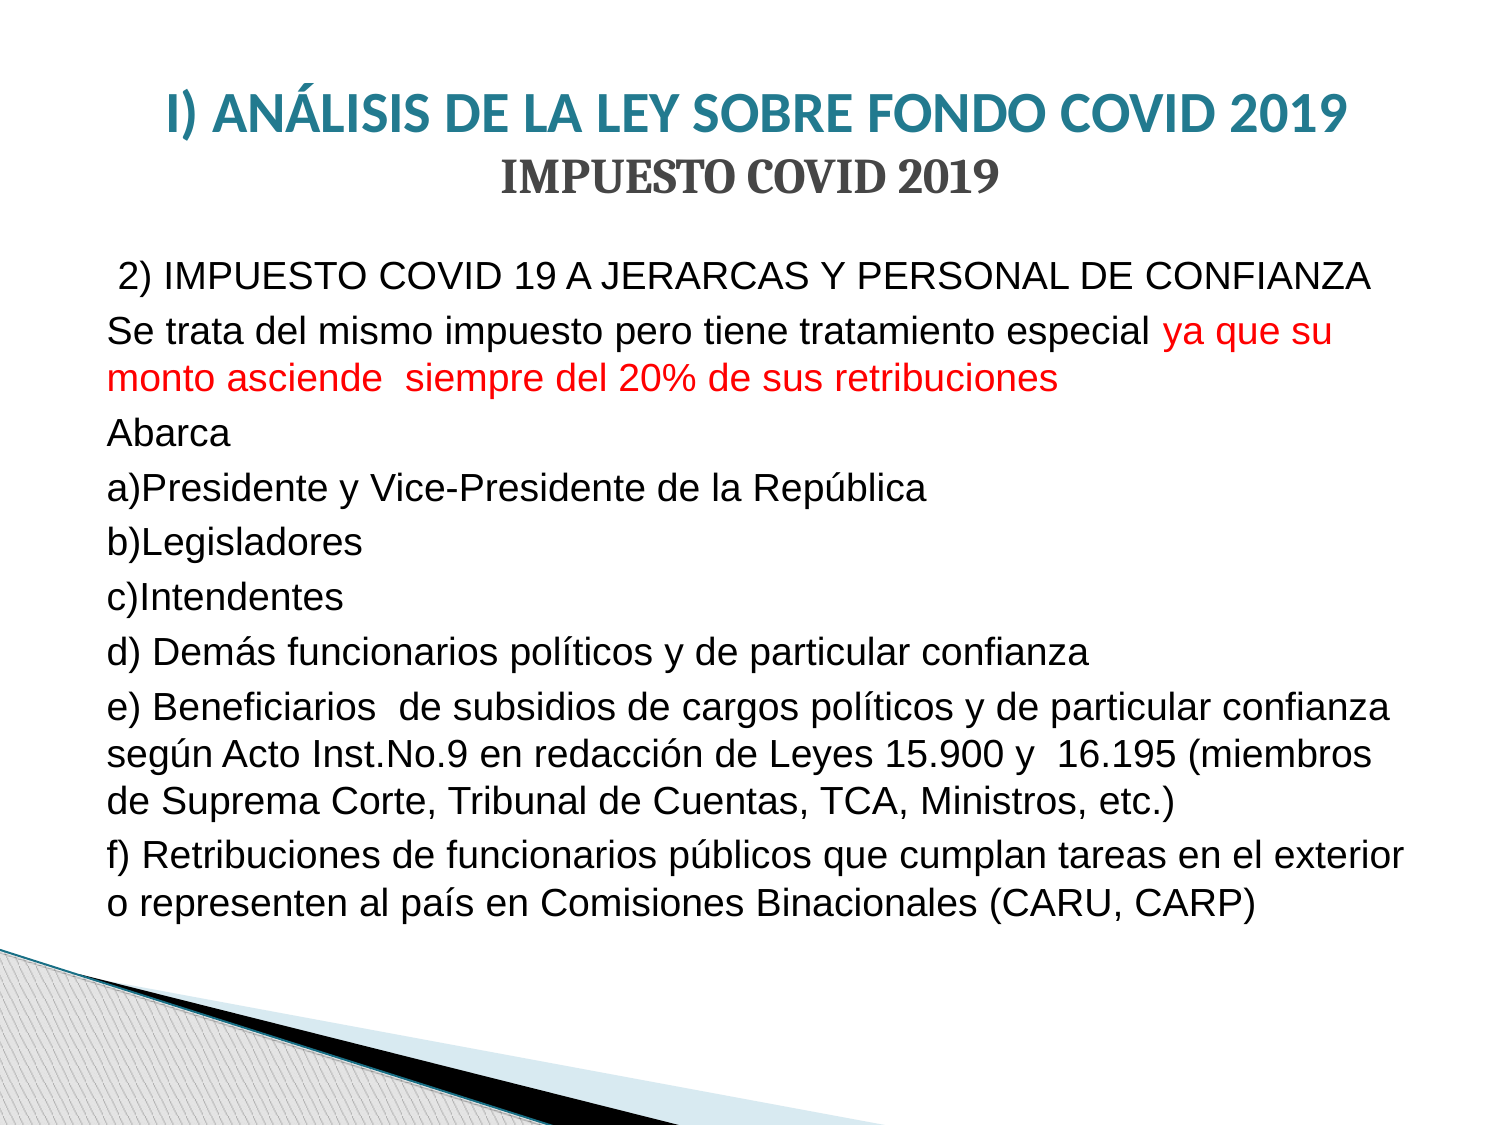

I) ANÁLISIS DE LA LEY SOBRE FONDO COVID 2019
IMPUESTO COVID 2019
# 2) IMPUESTO COVID 19 A JERARCAS Y PERSONAL DE CONFIANZA
Se trata del mismo impuesto pero tiene tratamiento especial ya que su monto asciende siempre del 20% de sus retribuciones
Abarca
a)Presidente y Vice-Presidente de la República
b)Legisladores
c)Intendentes
d) Demás funcionarios políticos y de particular confianza
e) Beneficiarios de subsidios de cargos políticos y de particular confianza según Acto Inst.No.9 en redacción de Leyes 15.900 y 16.195 (miembros de Suprema Corte, Tribunal de Cuentas, TCA, Ministros, etc.)
f) Retribuciones de funcionarios públicos que cumplan tareas en el exterior o representen al país en Comisiones Binacionales (CARU, CARP)